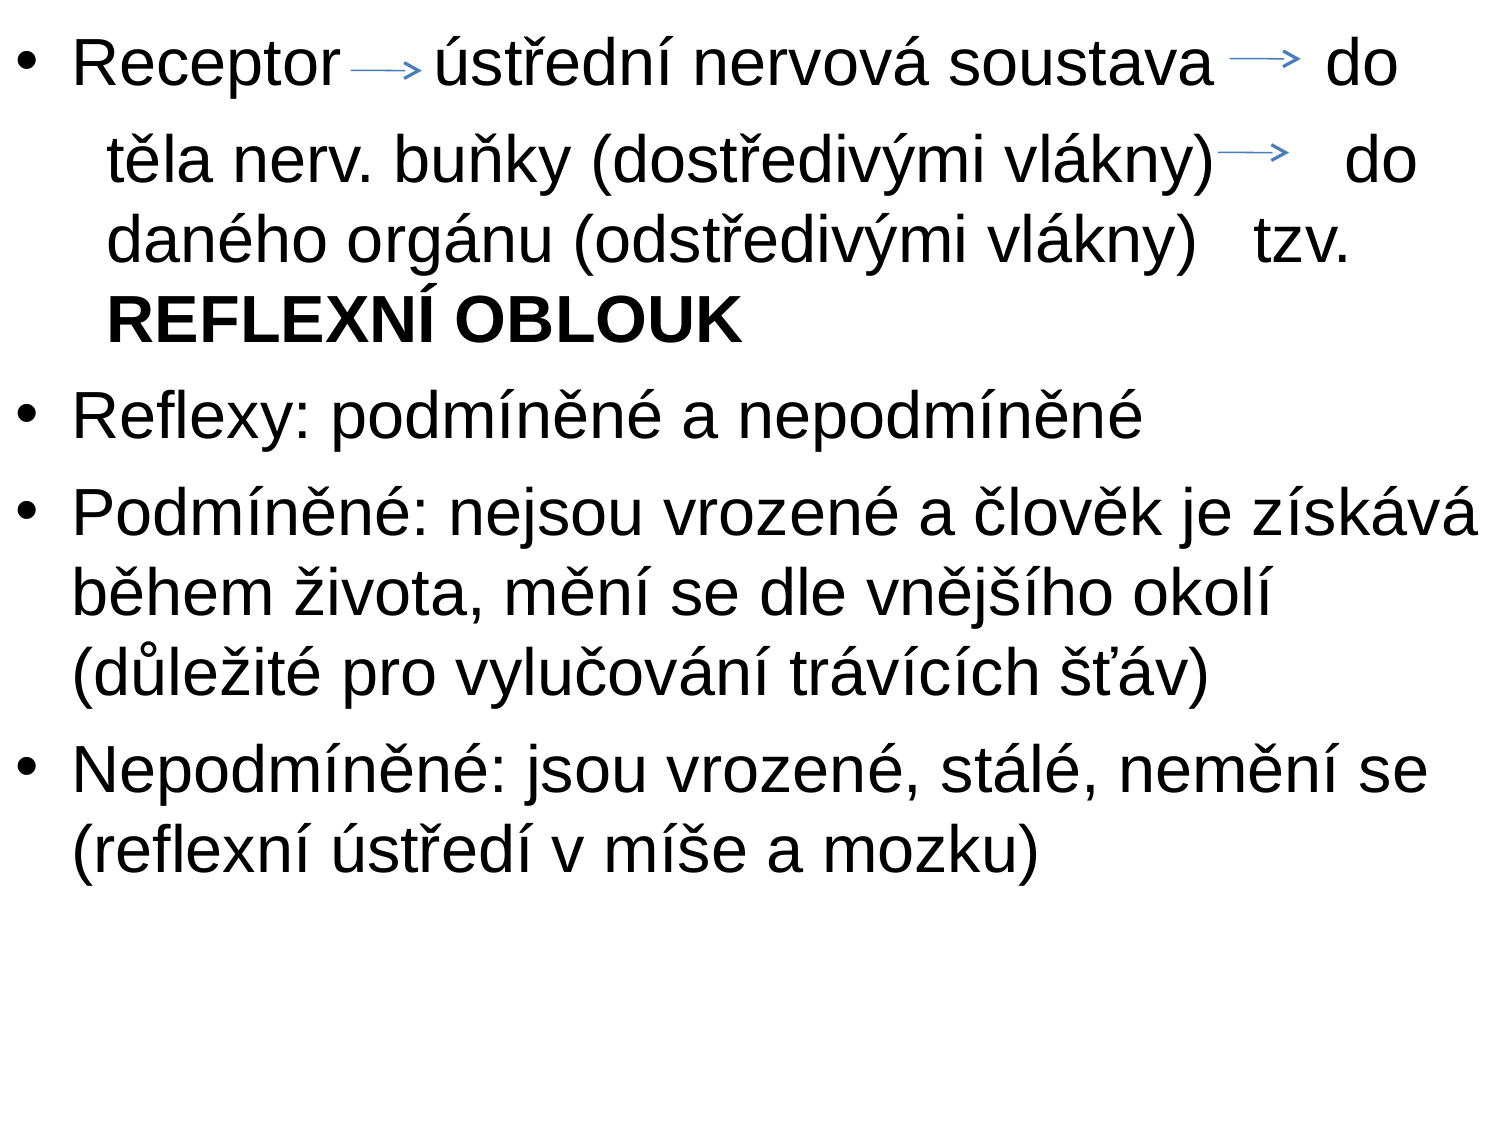

# Receptor ústřední nervová soustava do
	těla nerv. buňky (dostředivými vlákny) do daného orgánu (odstředivými vlákny) tzv. REFLEXNÍ OBLOUK
Reflexy: podmíněné a nepodmíněné
Podmíněné: nejsou vrozené a člověk je získává během života, mění se dle vnějšího okolí (důležité pro vylučování trávících šťáv)
Nepodmíněné: jsou vrozené, stálé, nemění se (reflexní ústředí v míše a mozku)